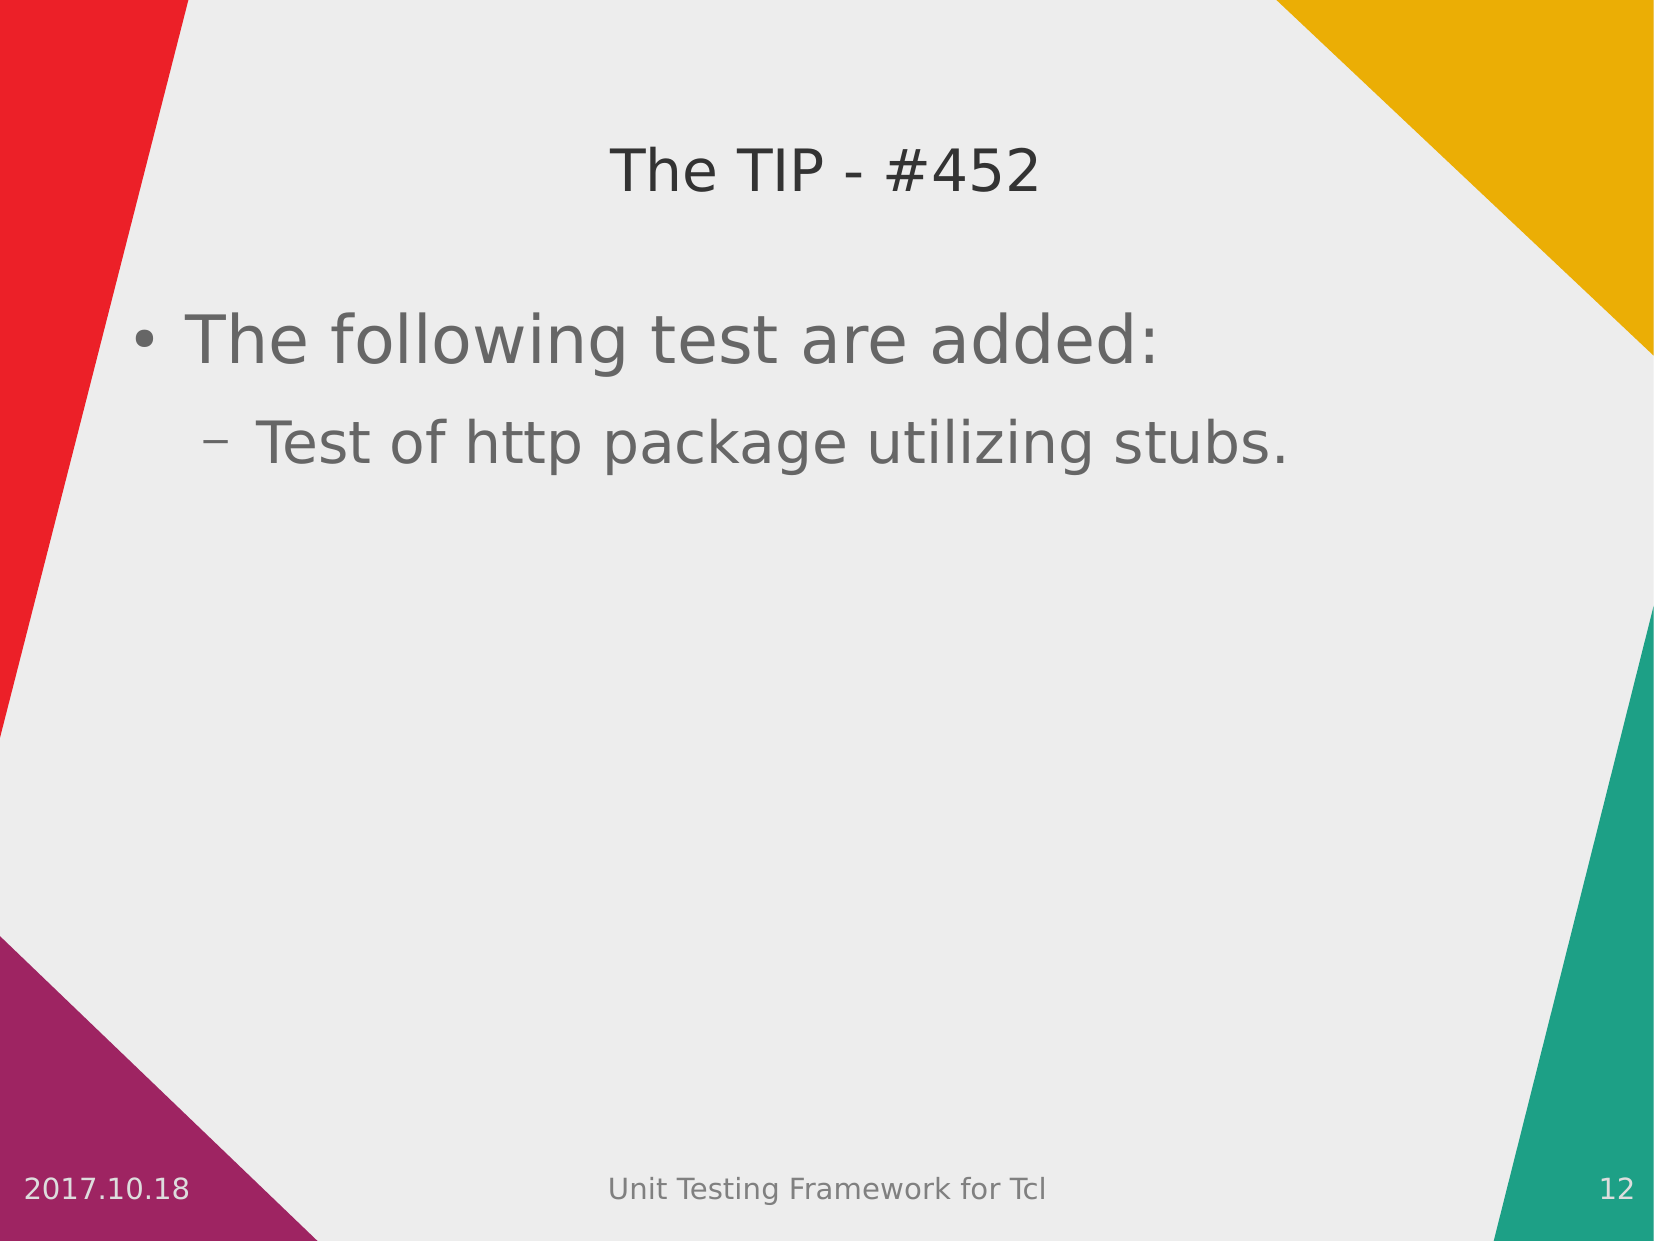

# The TIP - #452
The following test are added:
Test of http package utilizing stubs.
2017.10.18
Unit Testing Framework for Tcl
12